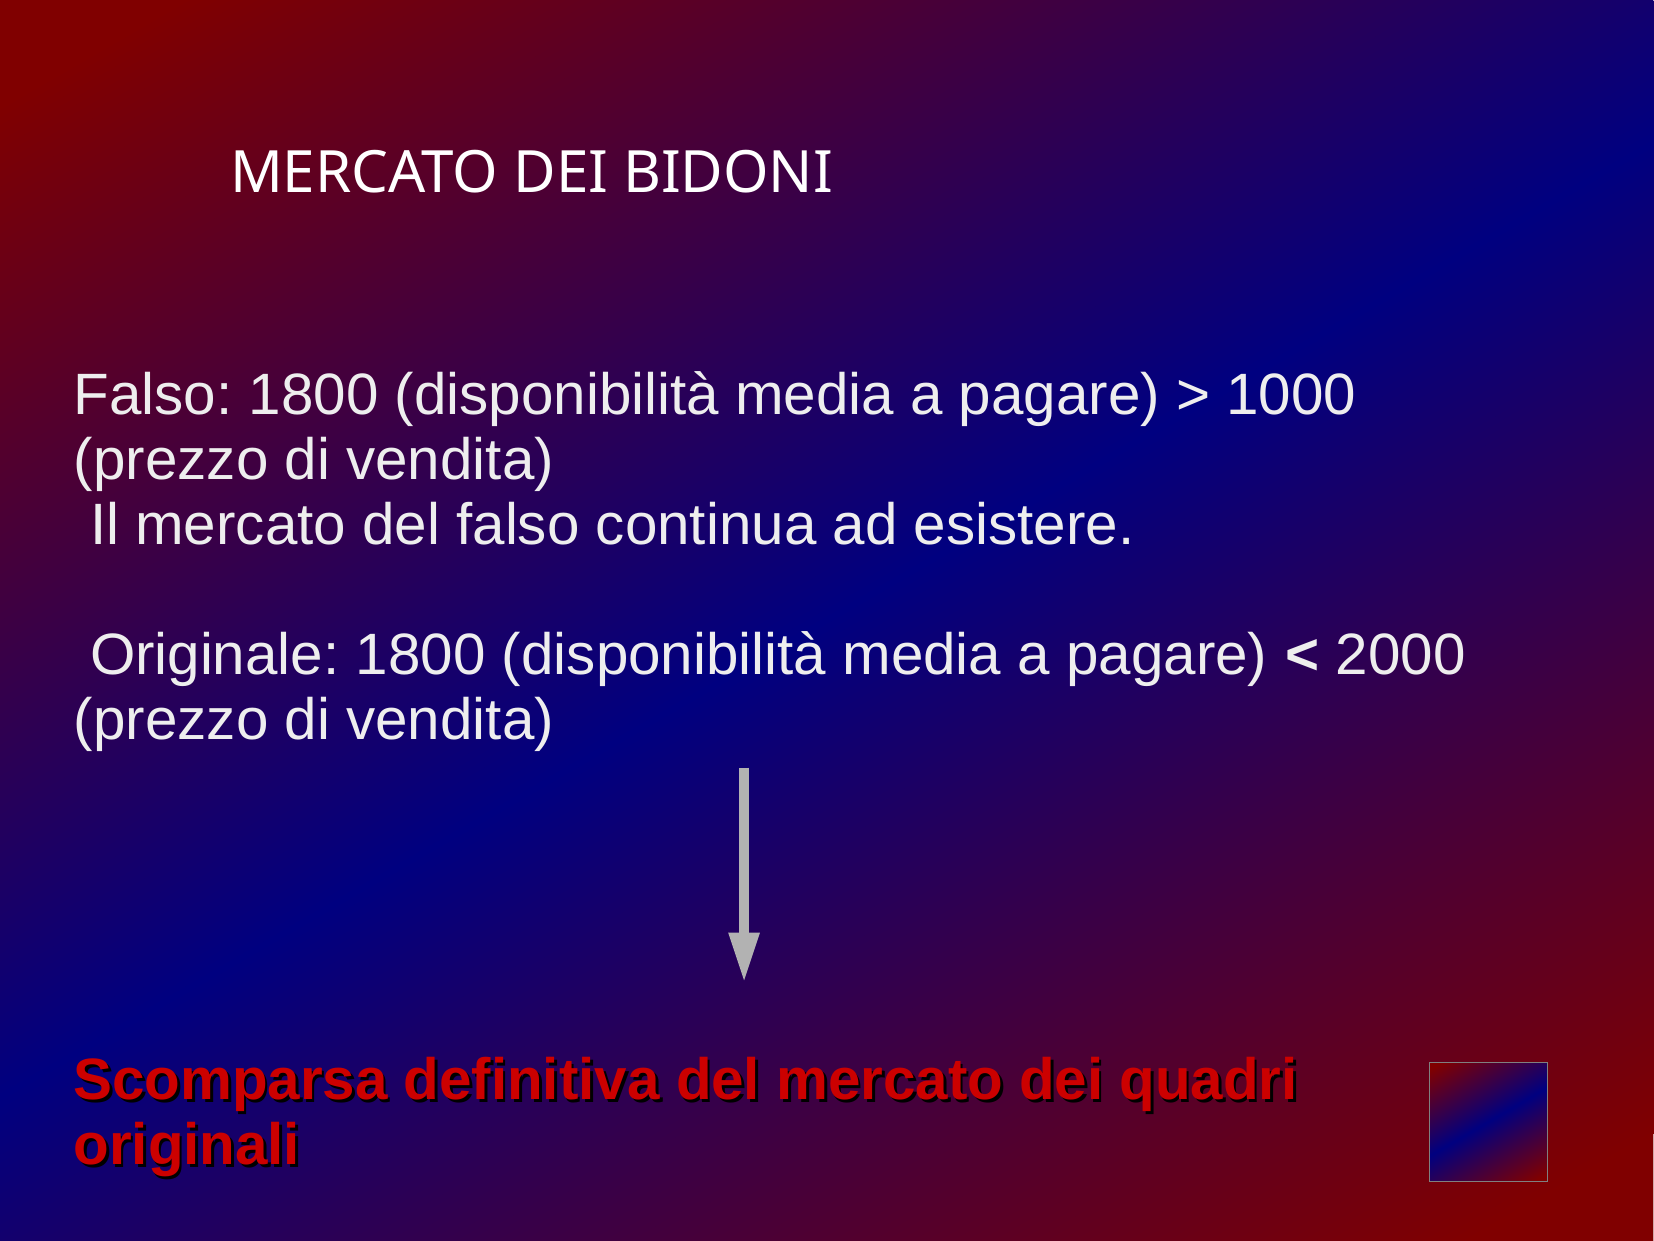

MERCATO DEI BIDONI
Falso: 1800 (disponibilità media a pagare) > 1000 (prezzo di vendita)
 Il mercato del falso continua ad esistere.
 Originale: 1800 (disponibilità media a pagare) < 2000 (prezzo di vendita)
Scomparsa definitiva del mercato dei quadri originali